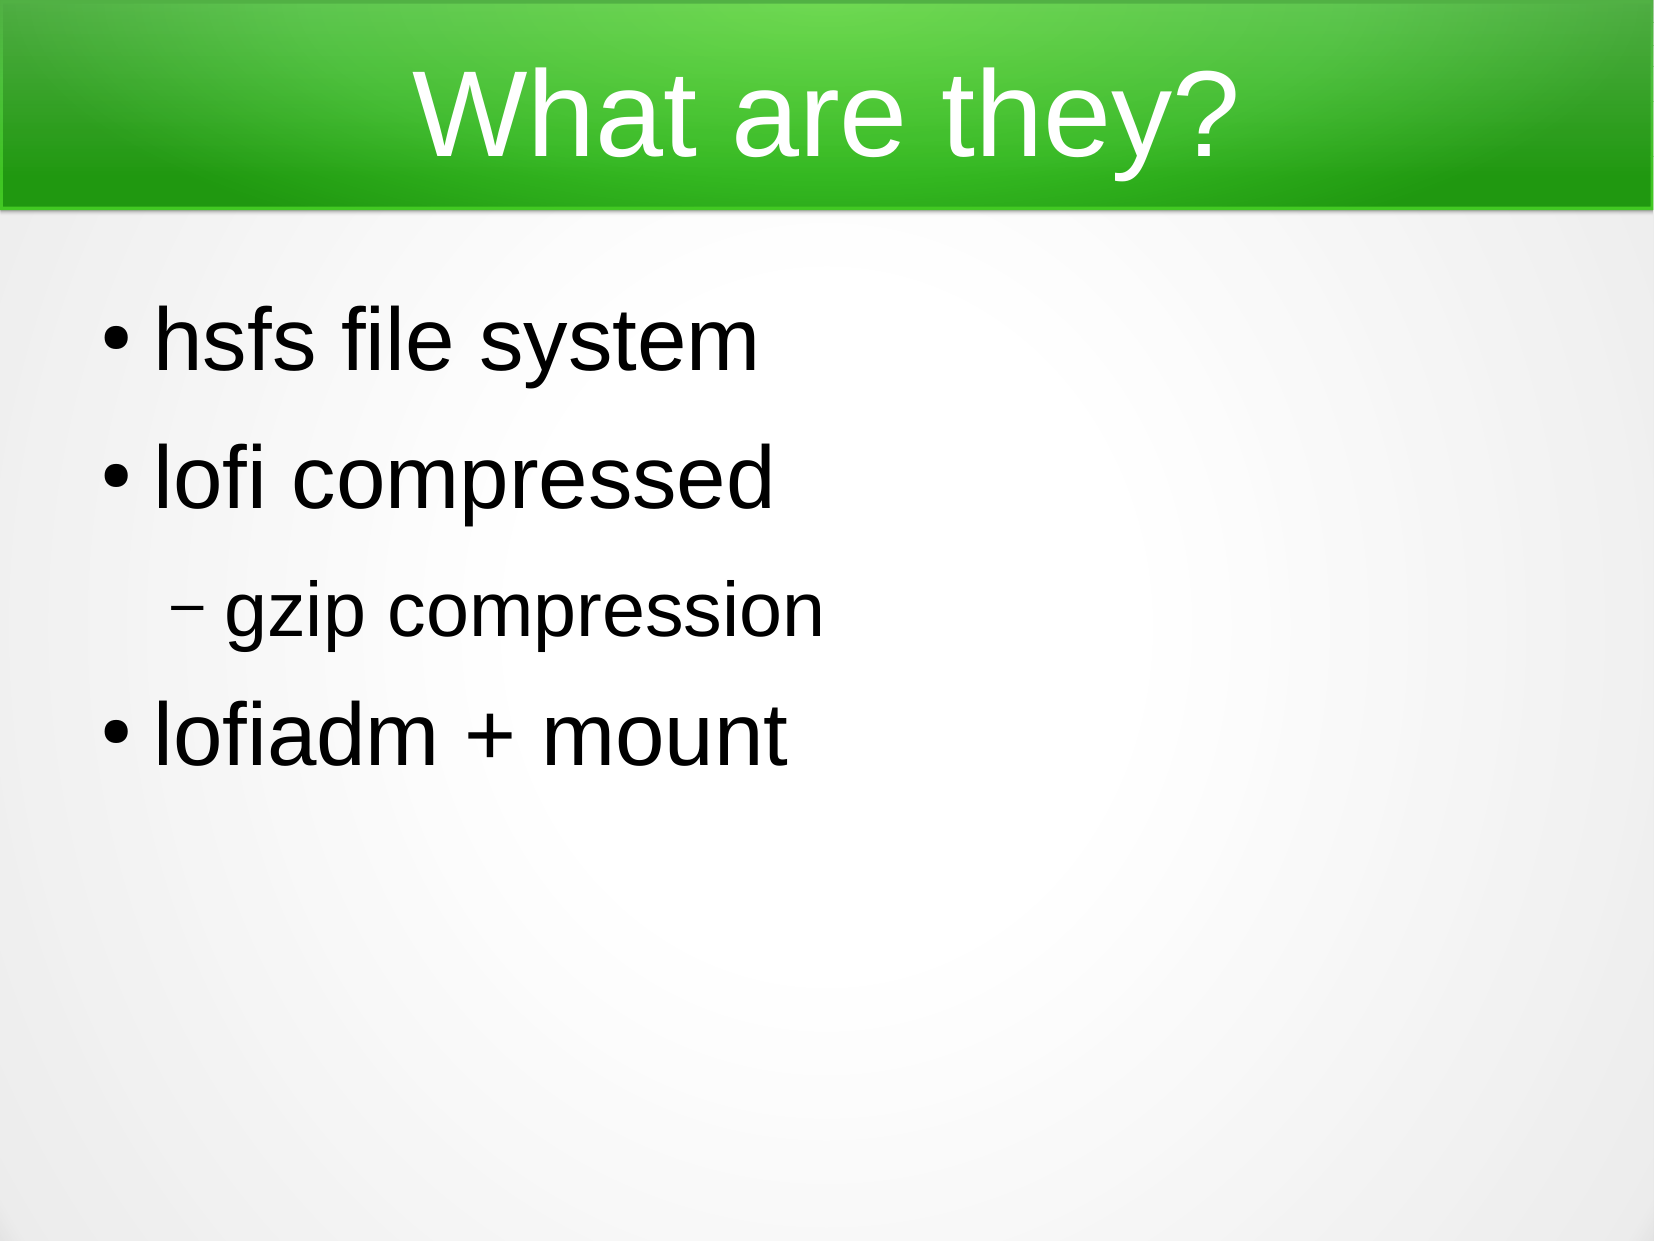

# What are they?
hsfs file system
lofi compressed
gzip compression
lofiadm + mount